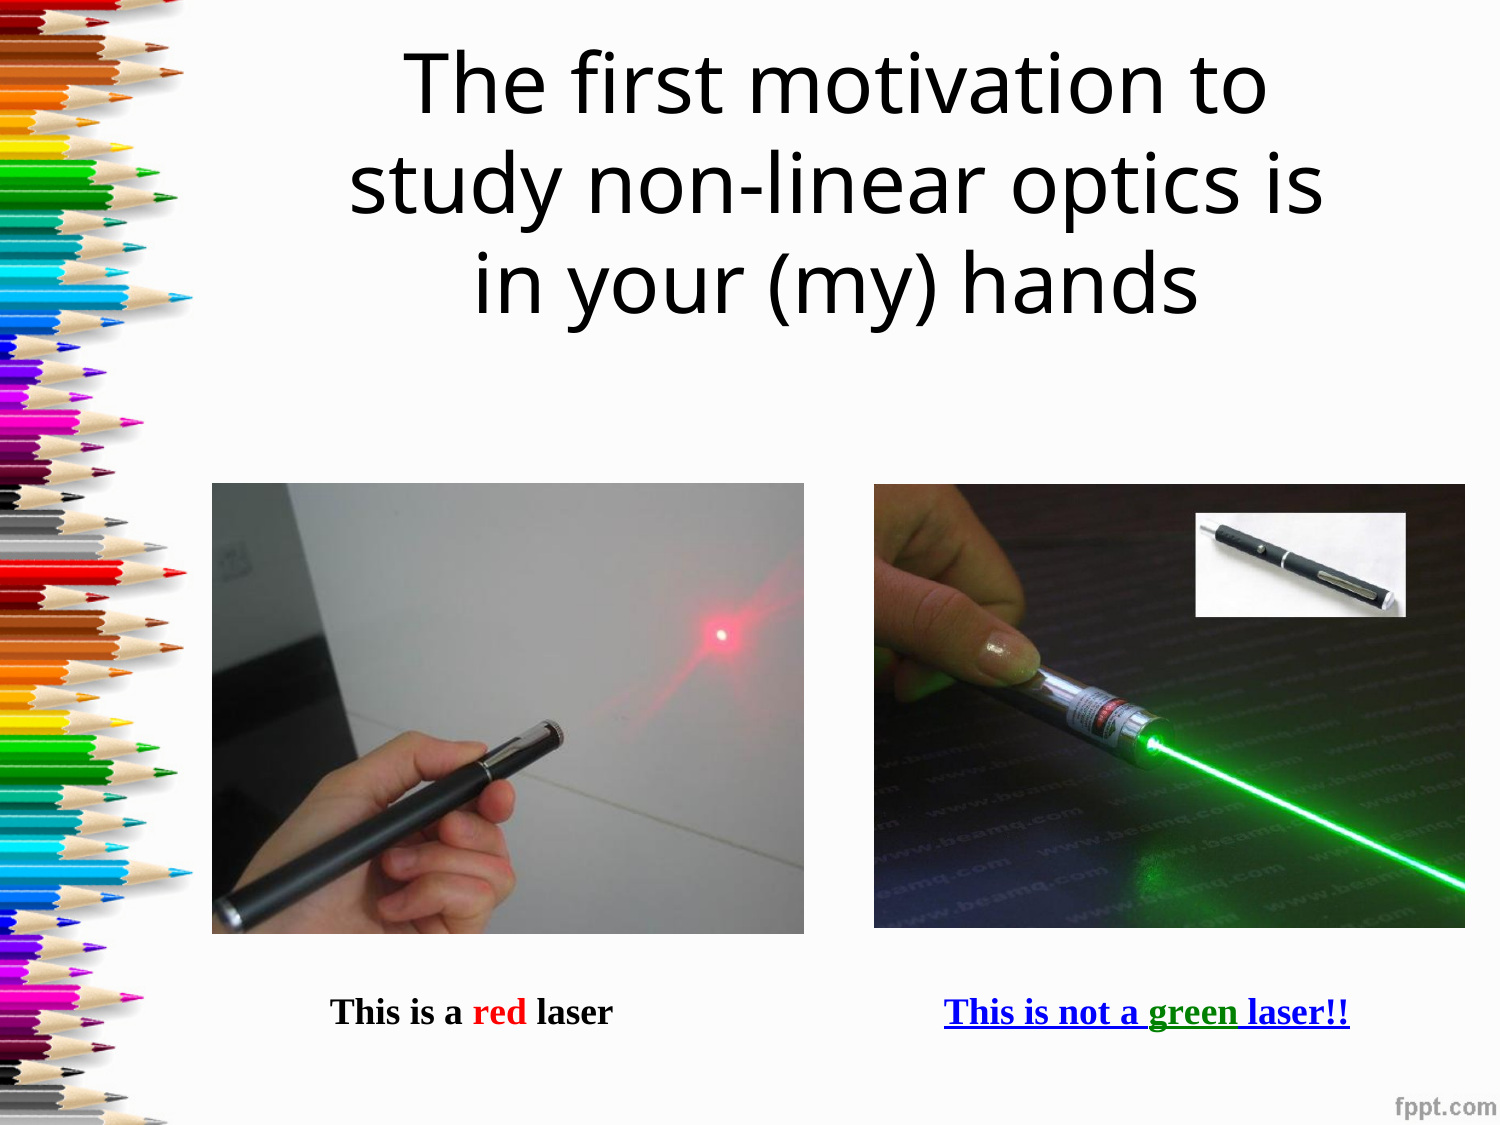

# The first motivation to study non-linear optics is in your (my) hands
This is a red laser
This is not a green laser!!